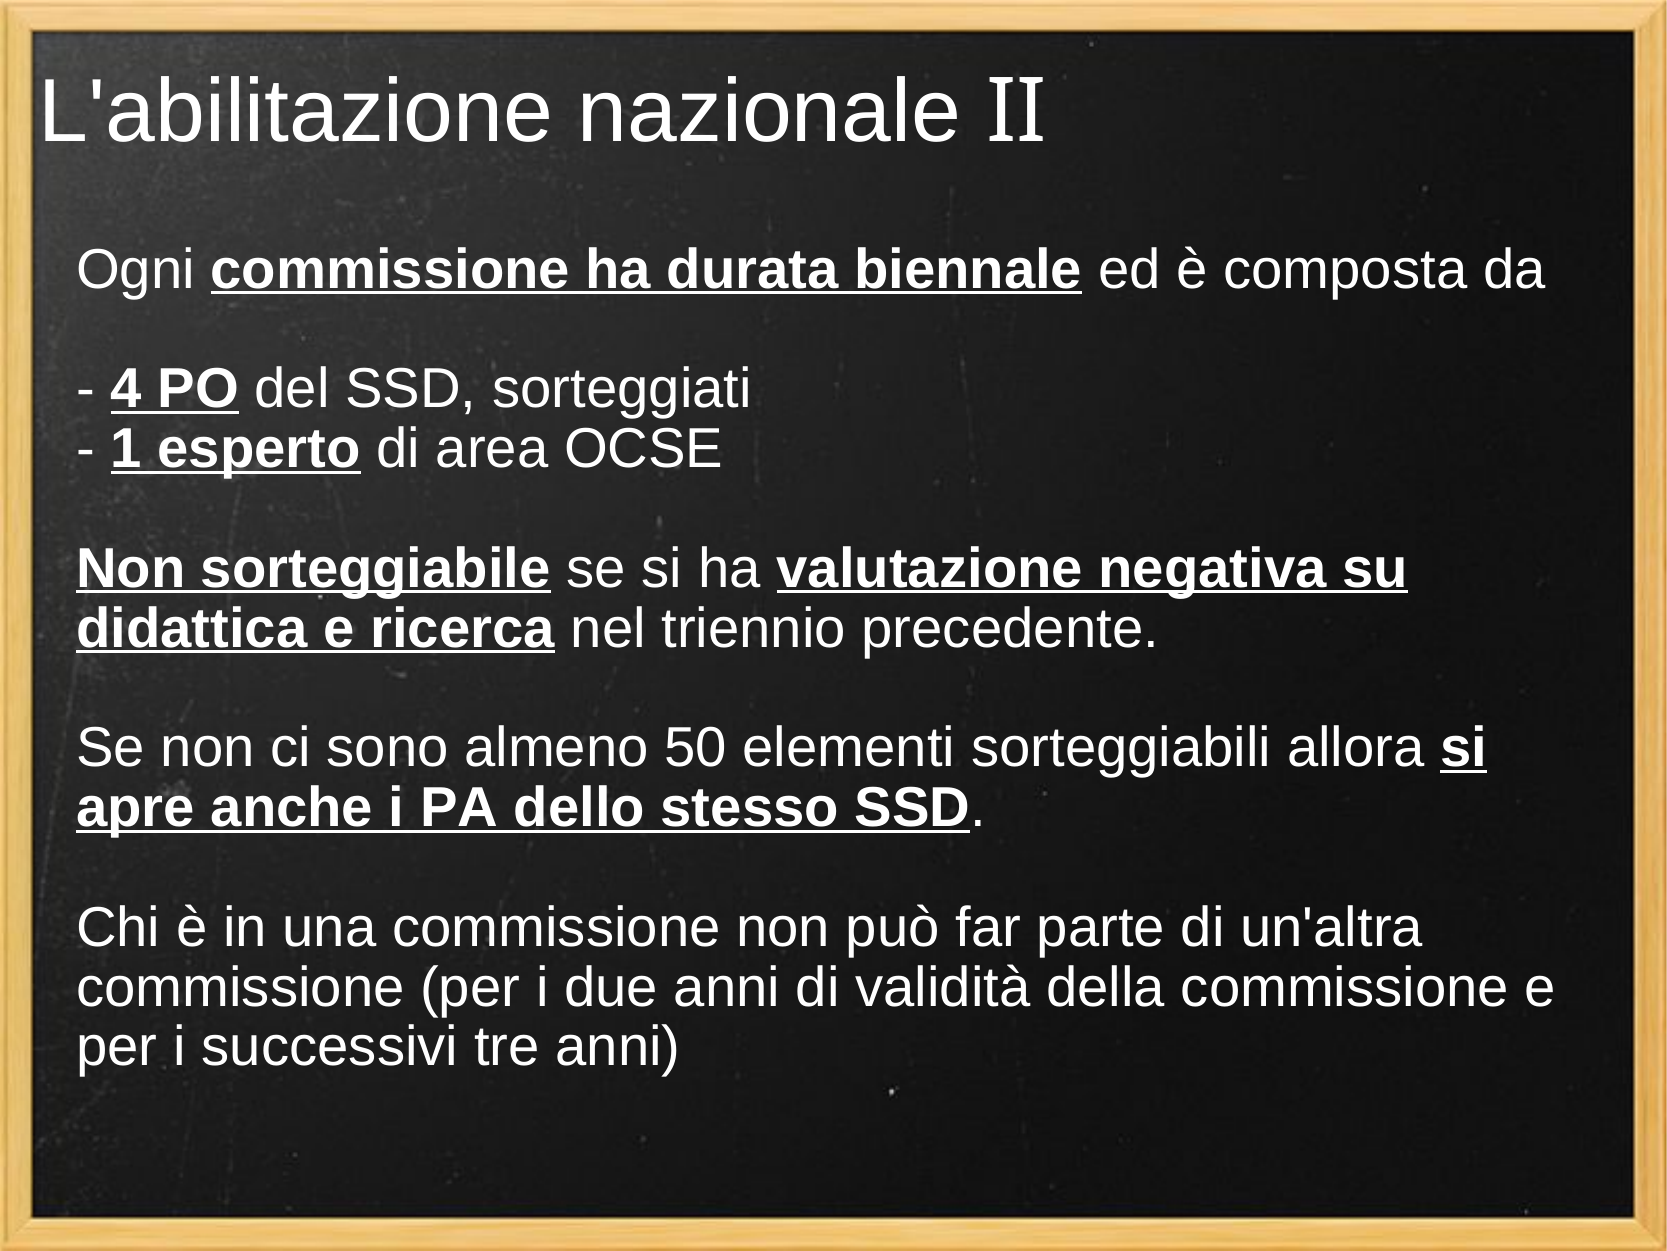

L'abilitazione nazionale II
# Ogni commissione ha durata biennale ed è composta da
- 4 PO del SSD, sorteggiati
- 1 esperto di area OCSE
Non sorteggiabile se si ha valutazione negativa su didattica e ricerca nel triennio precedente.
Se non ci sono almeno 50 elementi sorteggiabili allora si apre anche i PA dello stesso SSD.
Chi è in una commissione non può far parte di un'altra commissione (per i due anni di validità della commissione e per i successivi tre anni)